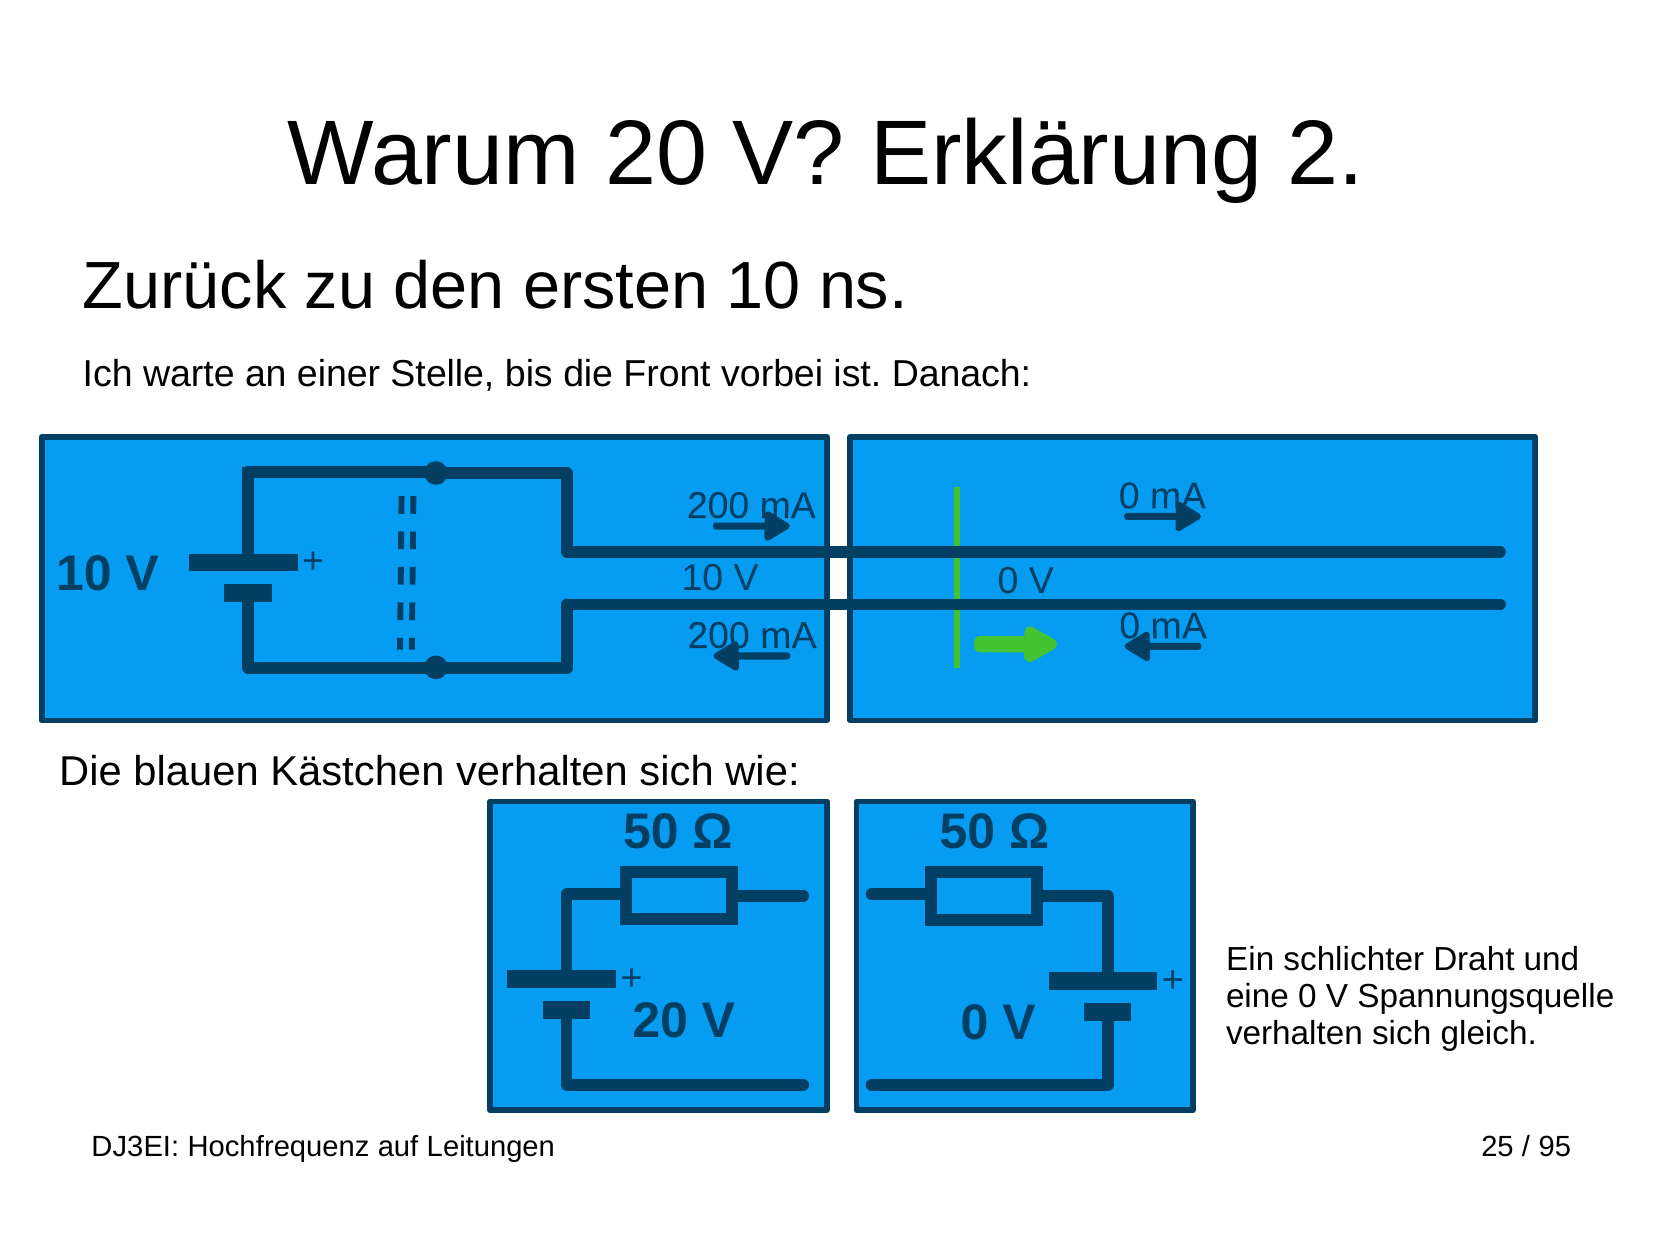

# Warum 20 V? Erklärung 2.
Zurück zu den ersten 10 ns.
Ich warte an einer Stelle, bis die Front vorbei ist. Danach:
0 mA
200 mA
+
10 V
10 V
0 V
0 mA
200 mA
Die blauen Kästchen verhalten sich wie:
50 Ω
50 Ω
Ein schlichter Draht und
eine 0 V Spannungsquelle
verhalten sich gleich.
+
+
20 V
0 V